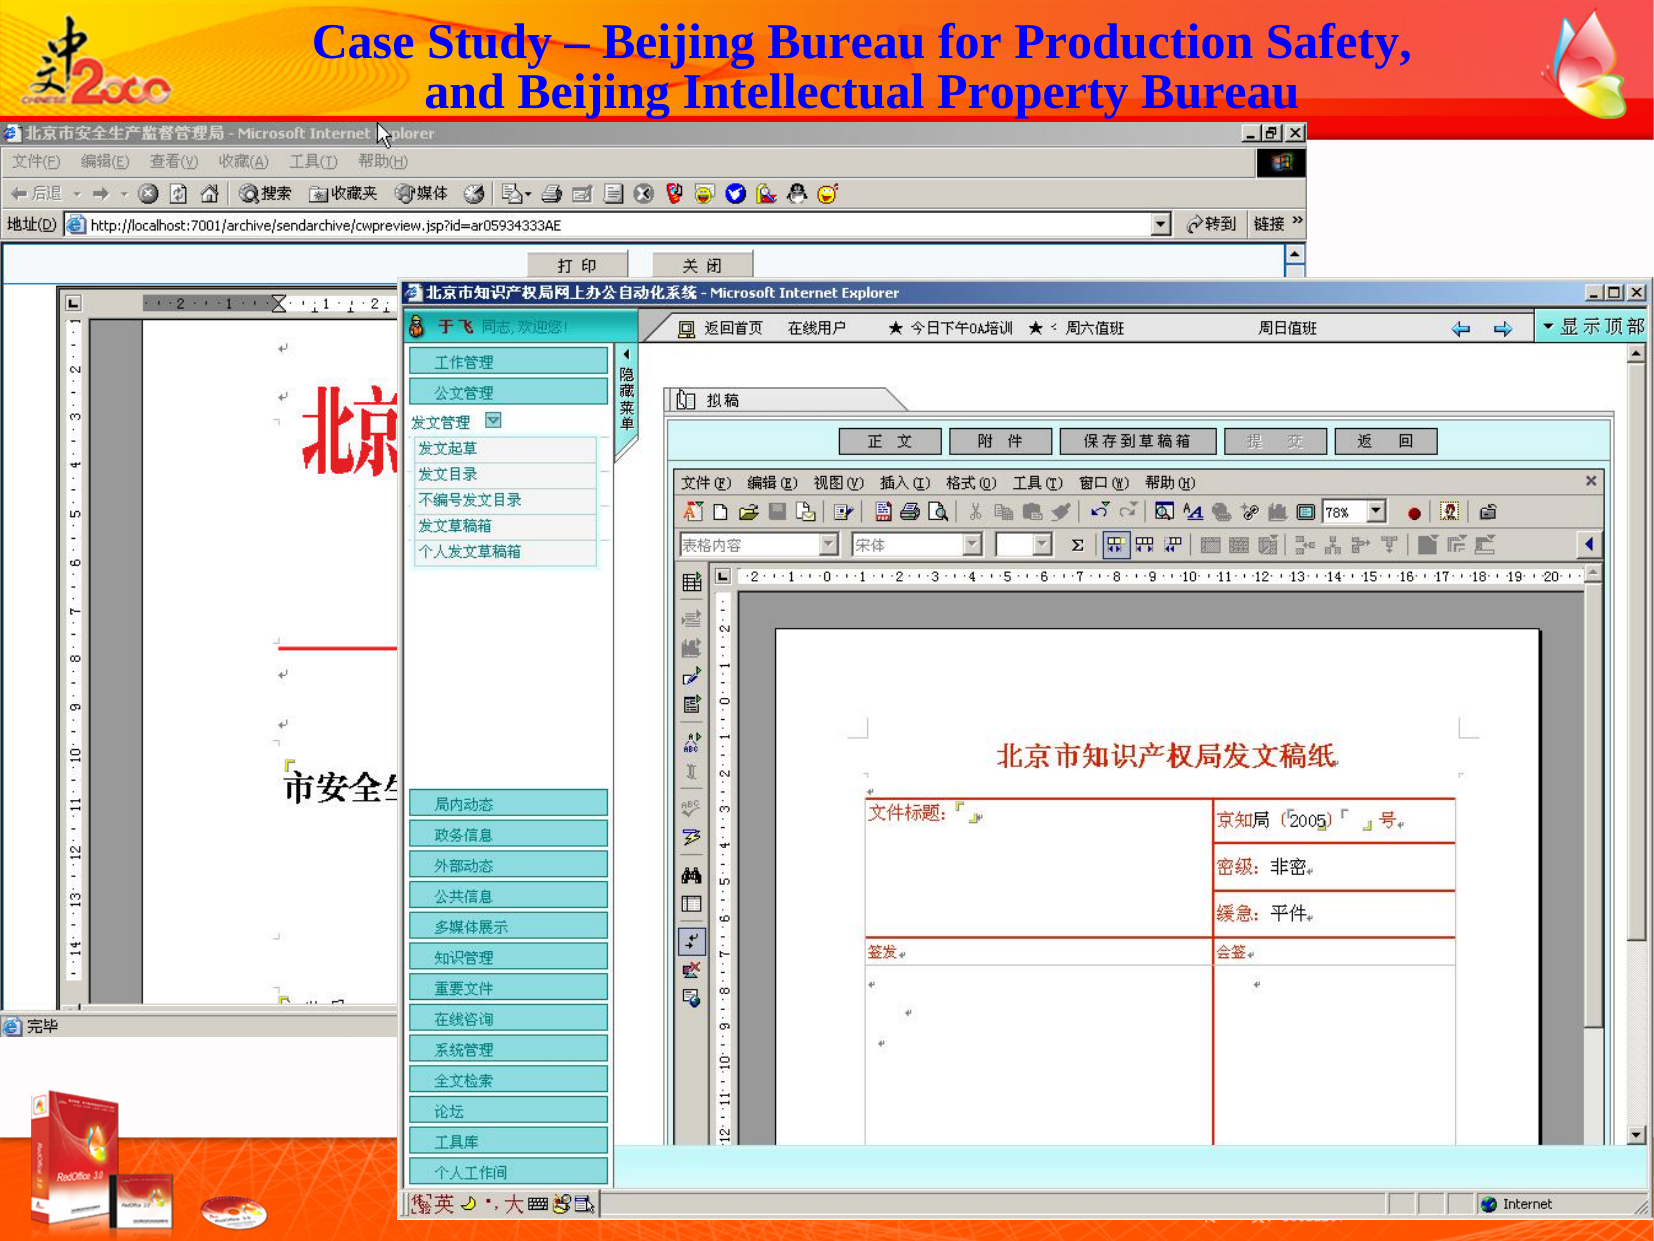

Case Study – Beijing Bureau for Production Safety, and Beijing Intellectual Property Bureau